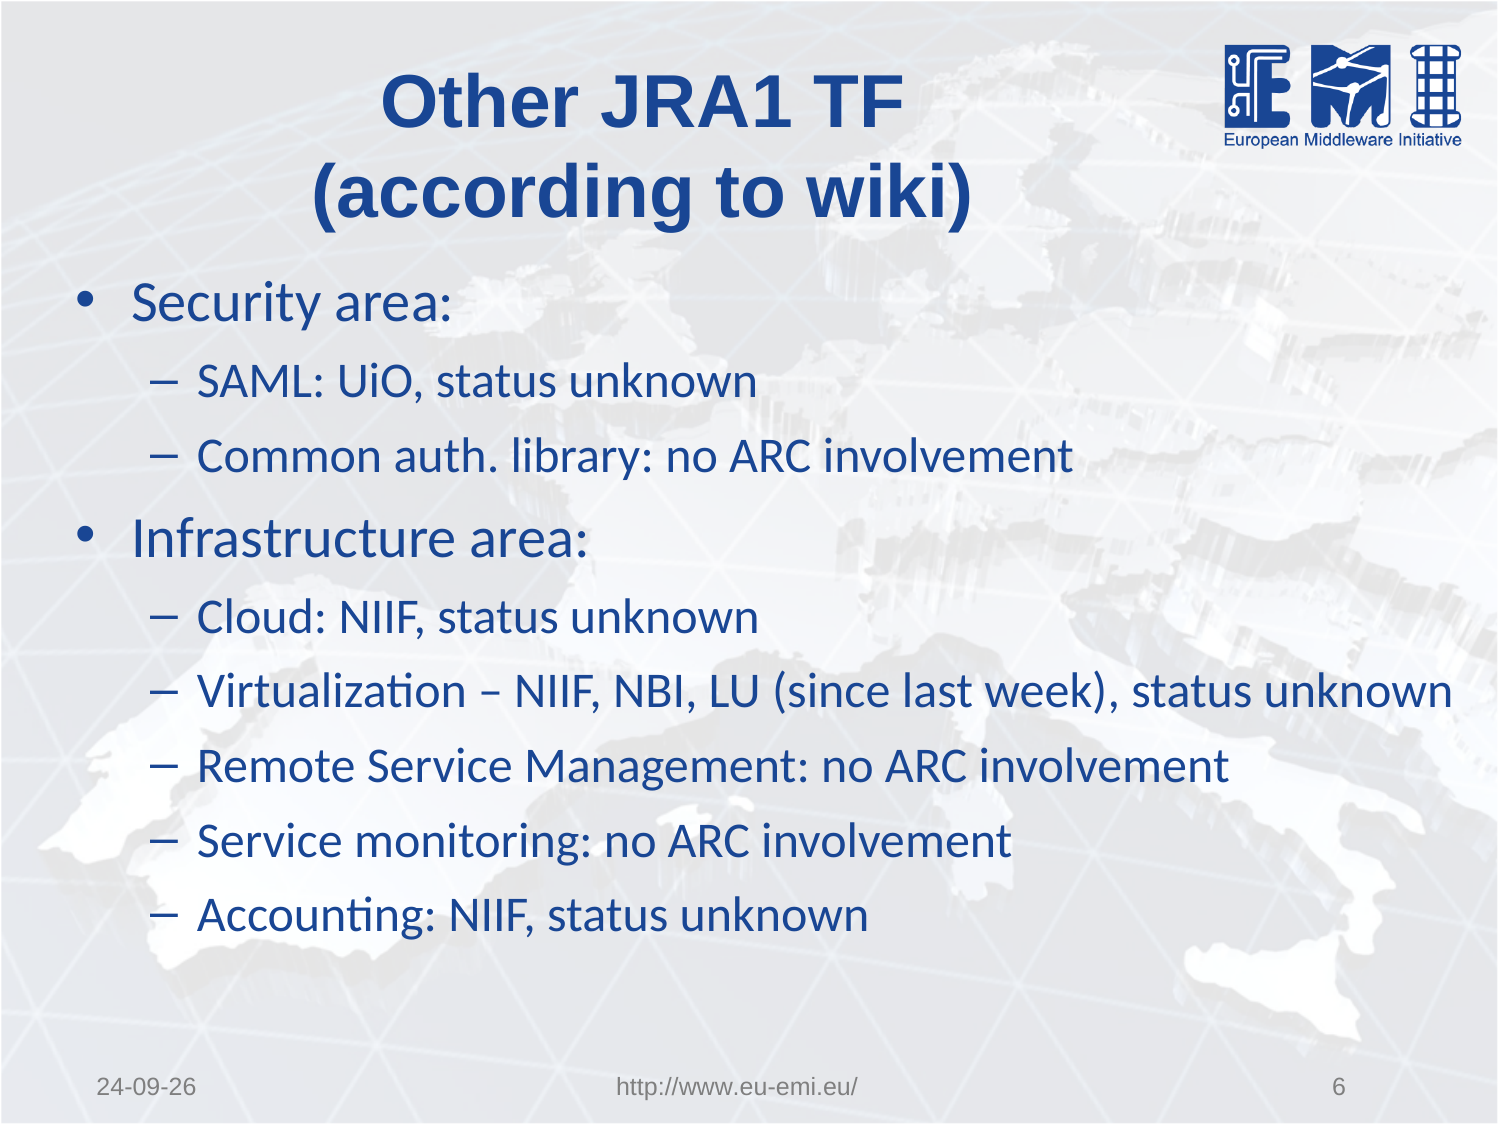

# Other JRA1 TF (according to wiki)
Security area:
SAML: UiO, status unknown
Common auth. library: no ARC involvement
Infrastructure area:
Cloud: NIIF, status unknown
Virtualization – NIIF, NBI, LU (since last week), status unknown
Remote Service Management: no ARC involvement
Service monitoring: no ARC involvement
Accounting: NIIF, status unknown